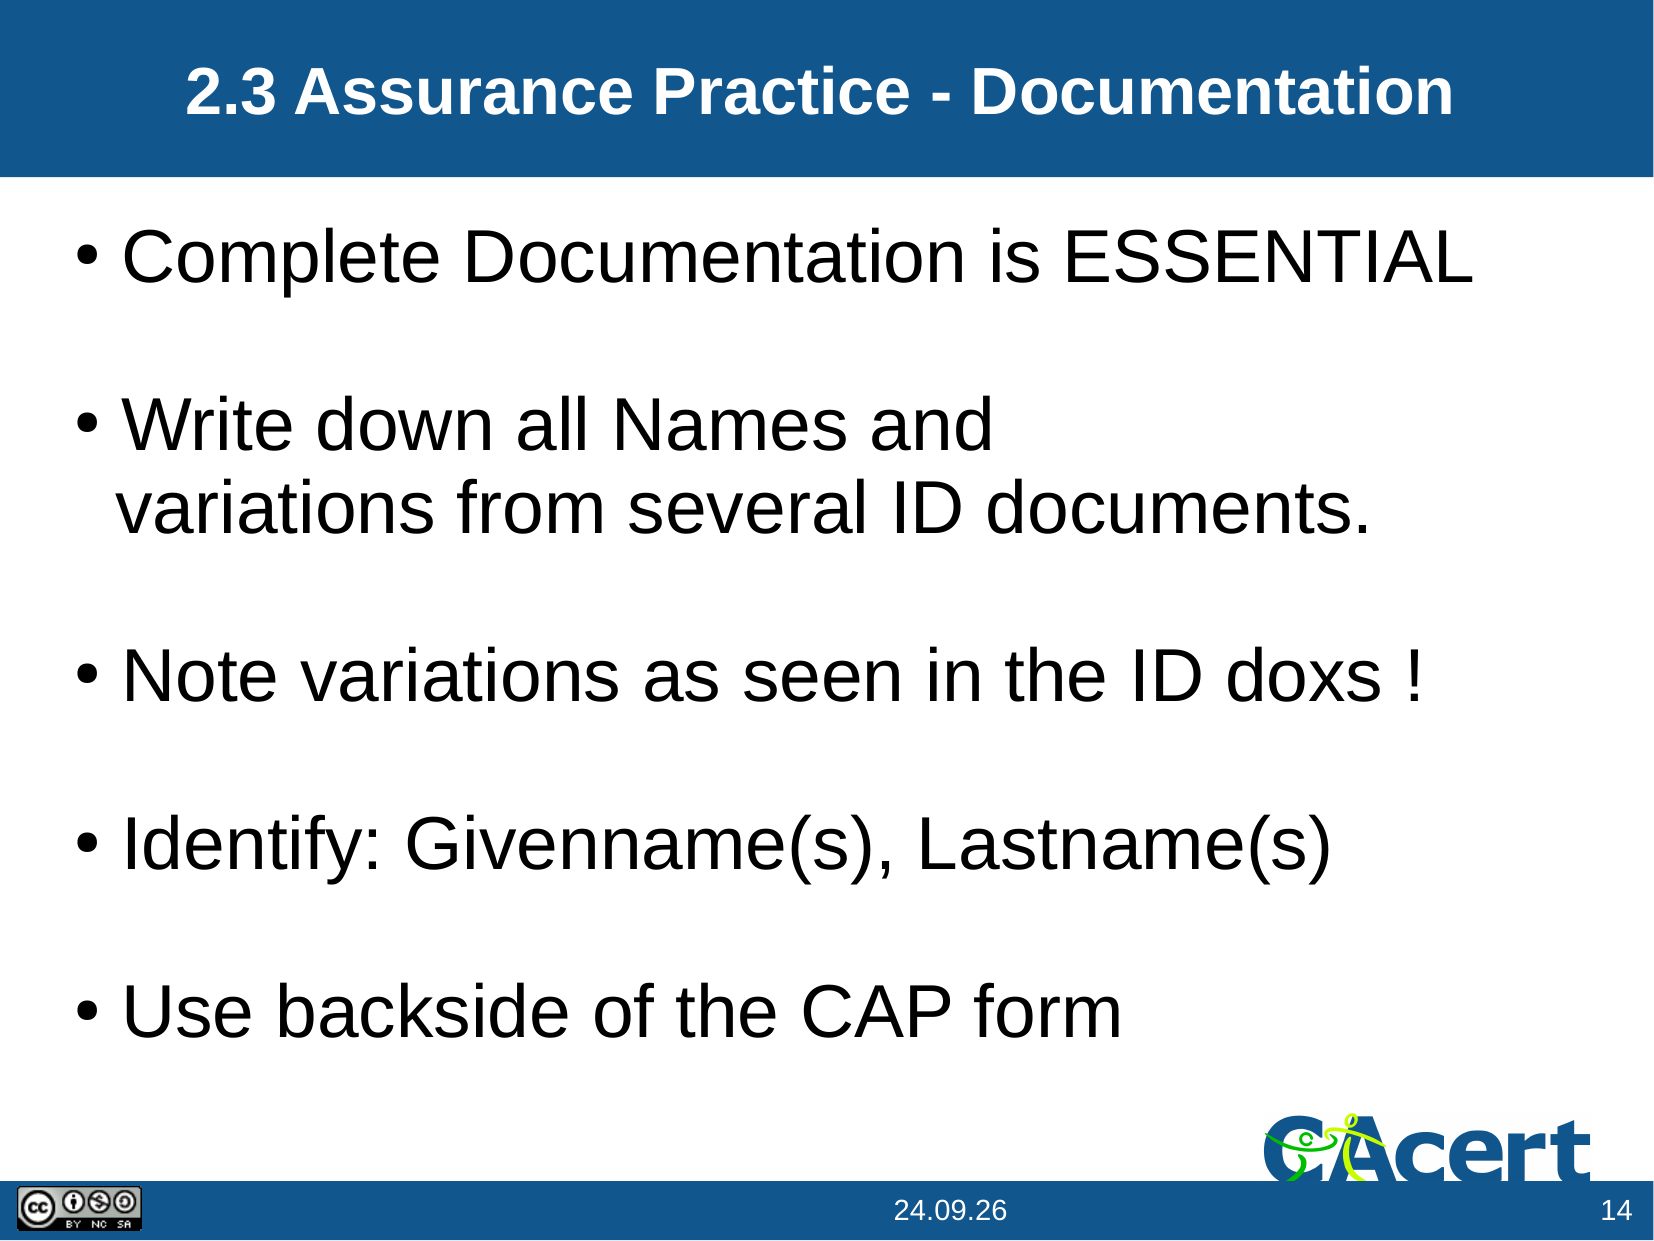

# 2.3 Assurance Practice - Documentation
 Complete Documentation is ESSENTIAL
 Write down all Names and
 variations from several ID documents.
 Note variations as seen in the ID doxs !
 Identify: Givenname(s), Lastname(s)
 Use backside of the CAP form